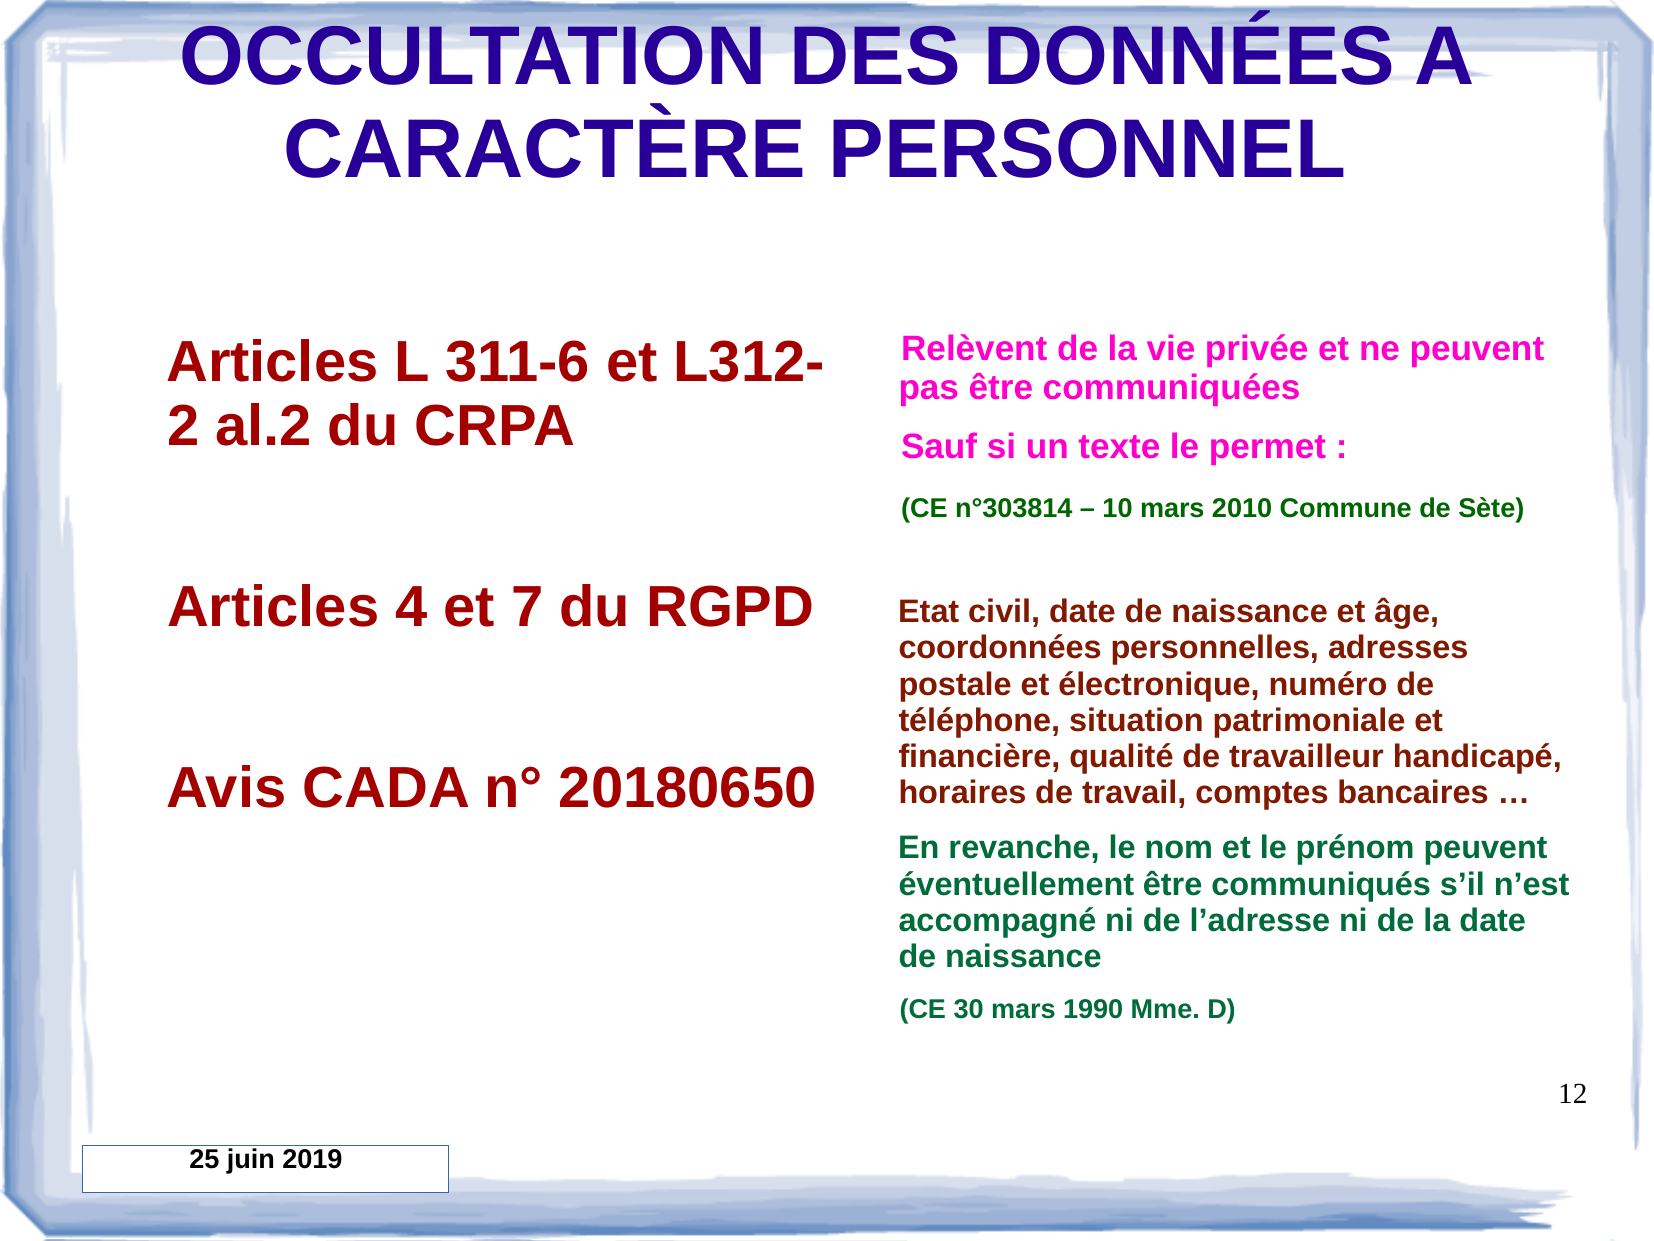

# OCCULTATION DES DONNÉES A CARACTÈRE PERSONNEL
 Articles L 311-6 et L312-2 al.2 du CRPA
 	Articles 4 et 7 du RGPD
 Avis CADA n° 20180650
 Relèvent de la vie privée et ne peuvent pas être communiquées
 Sauf si un texte le permet :
 (CE n°303814 – 10 mars 2010 Commune de Sète)
 Etat civil, date de naissance et âge, coordonnées personnelles, adresses postale et électronique, numéro de téléphone, situation patrimoniale et financière, qualité de travailleur handicapé, horaires de travail, comptes bancaires …
 En revanche, le nom et le prénom peuvent éventuellement être communiqués s’il n’est accompagné ni de l’adresse ni de la date de naissance
 (CE 30 mars 1990 Mme. D)
12
25 juin 2019